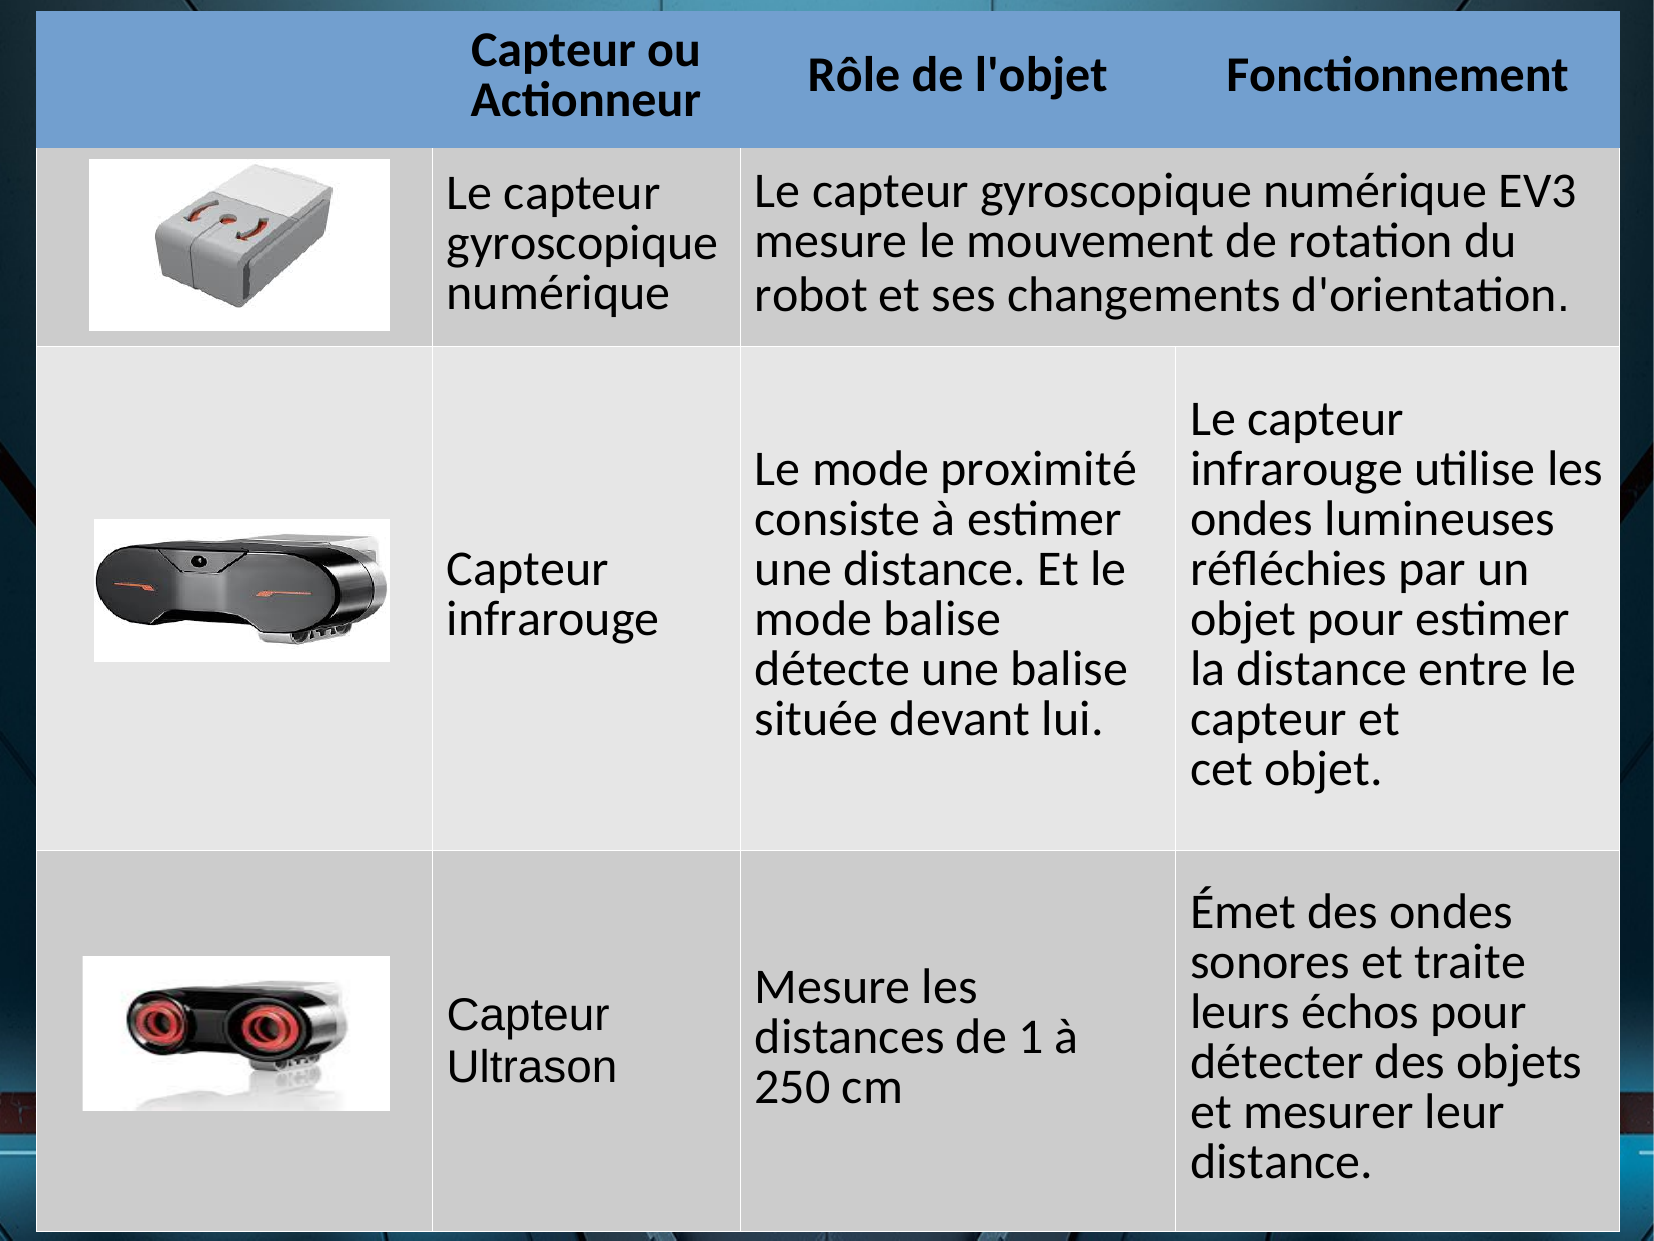

| | Capteur ou Actionneur | Rôle de l'objet | Fonctionnement |
| --- | --- | --- | --- |
| | Le capteur gyroscopique numérique | Le capteur gyroscopique numérique EV3 mesure le mouvement de rotation du robot et ses changements d'orientation. | |
| | Capteur infrarouge | Le mode proximité consiste à estimer une distance. Et le mode balise détecte une balise située devant lui. | Le capteur infrarouge utilise les ondes lumineuses réfléchies par un objet pour estimer la distance entre le capteur et cet objet. |
| | Capteur Ultrason | Mesure les distances de 1 à 250 cm | Émet des ondes sonores et traite leurs échos pour détecter des objets et mesurer leur distance. |